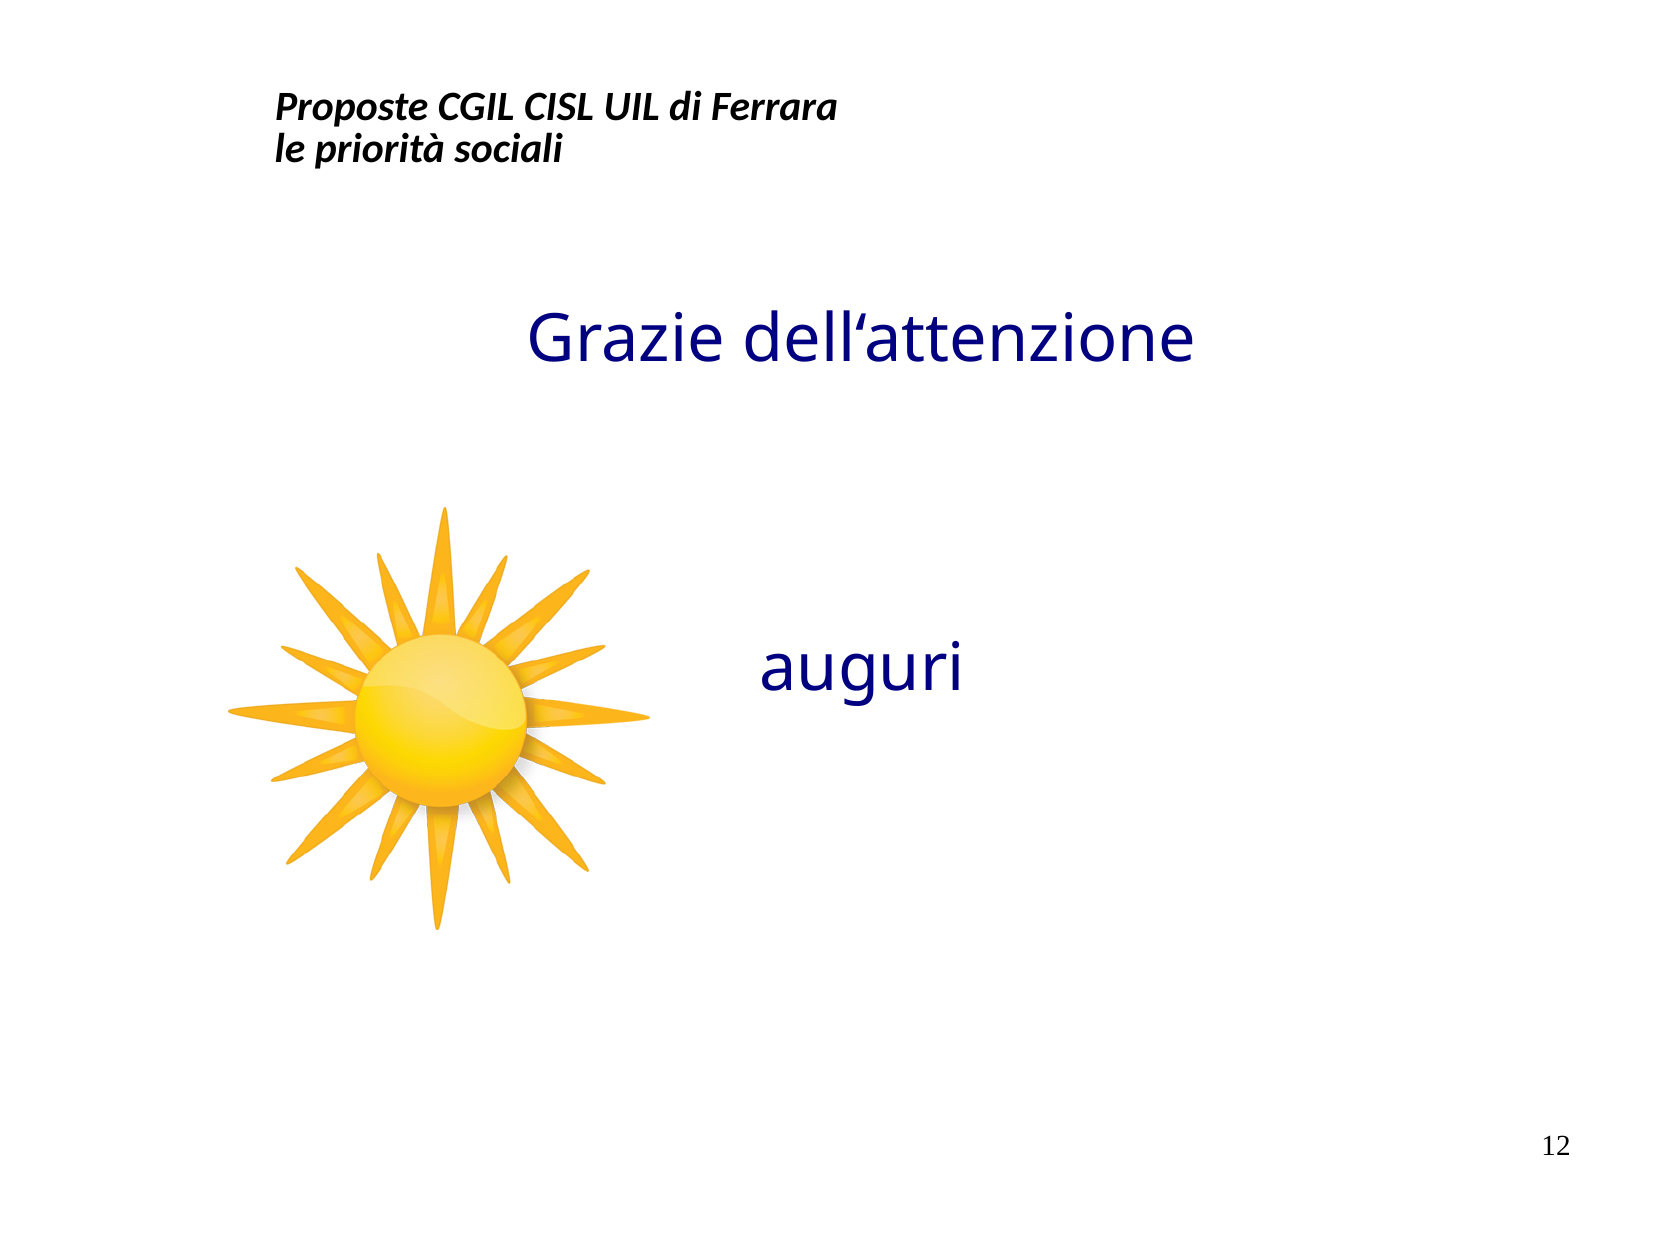

# Proposte CGIL CISL UIL di Ferrara le priorità sociali
Grazie dell‘attenzione
auguri
12